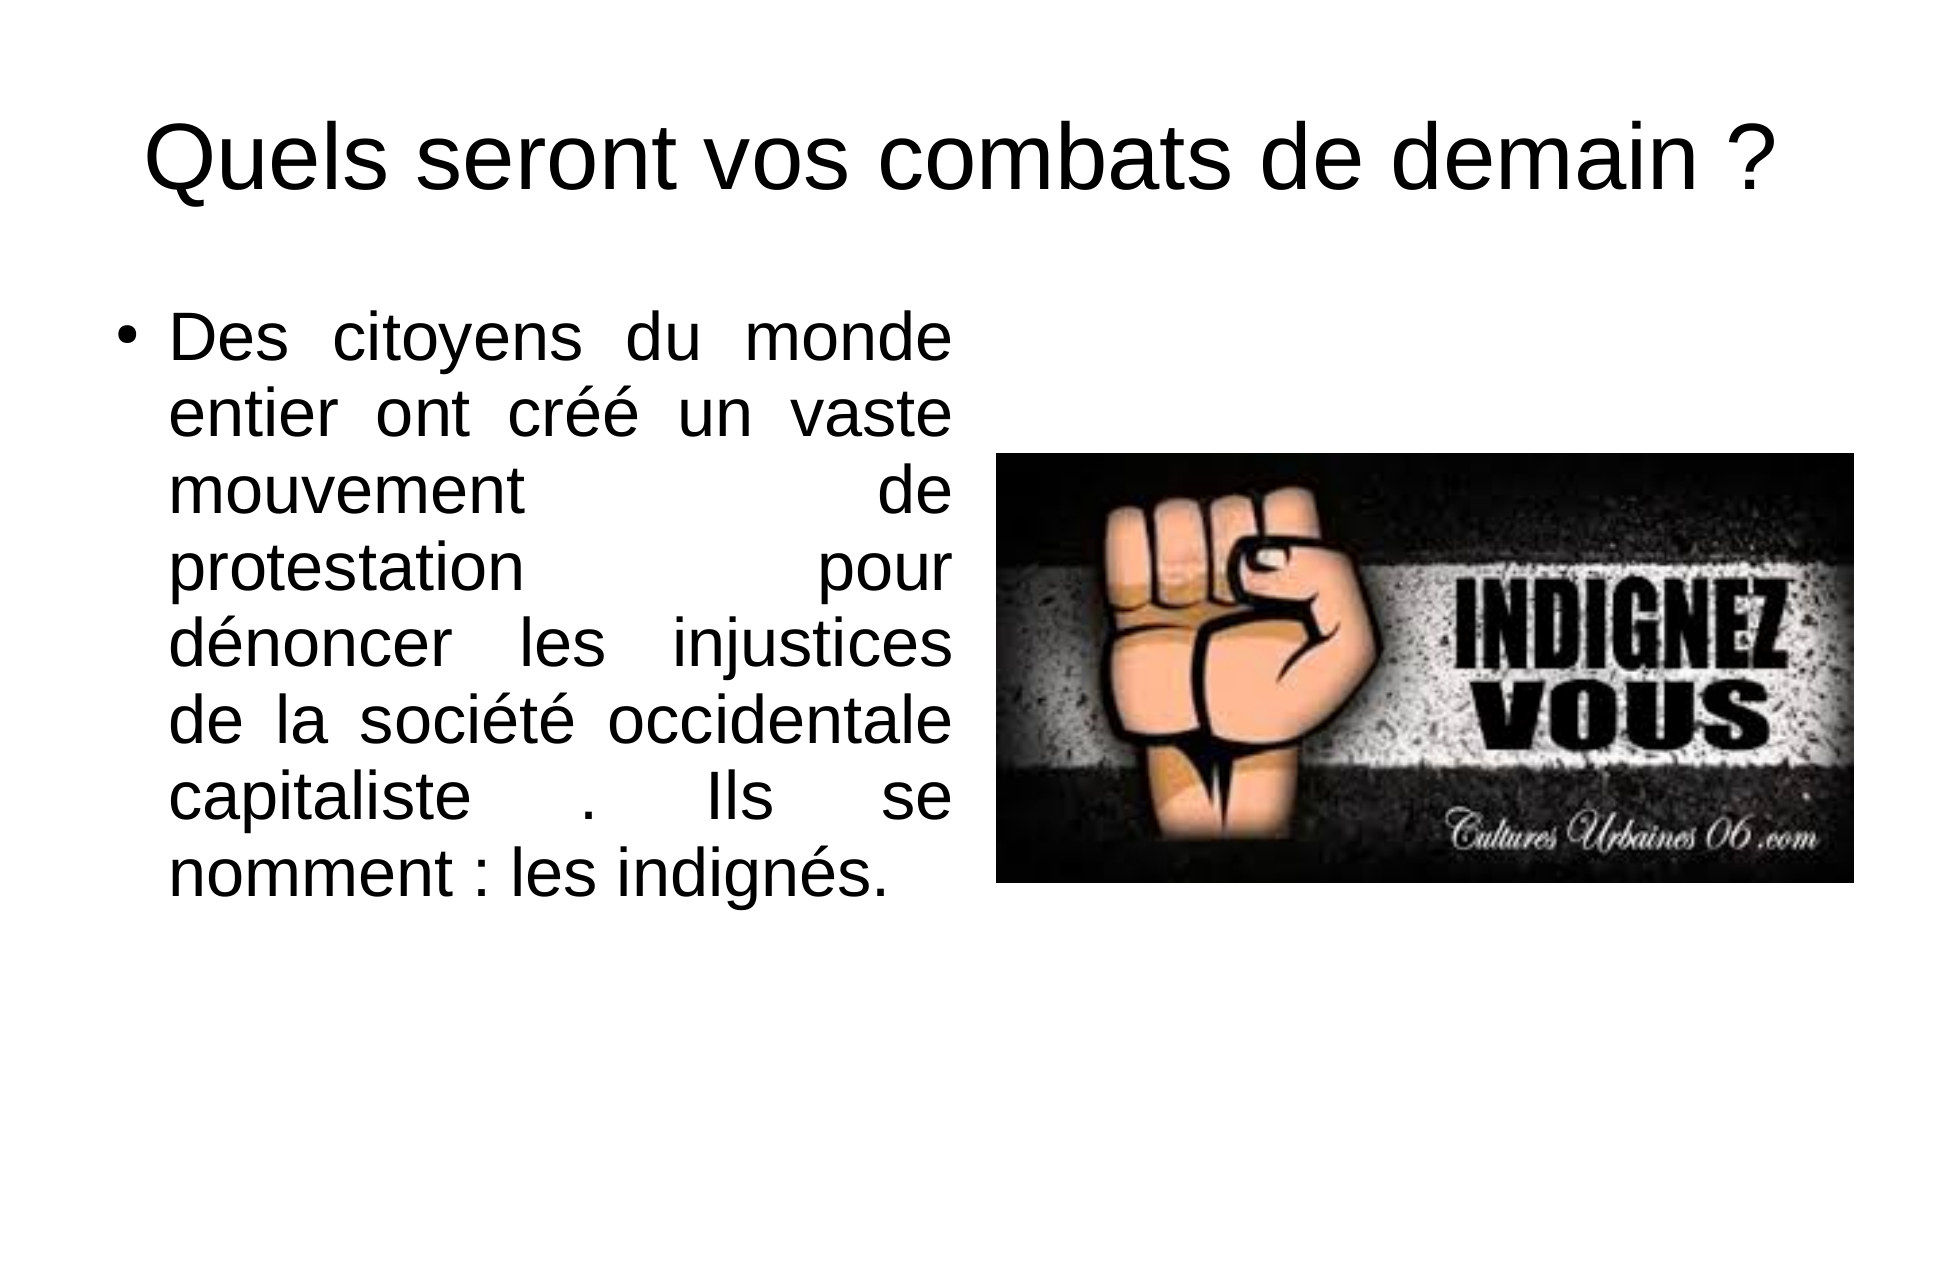

# Quels seront vos combats de demain ?
Des citoyens du monde entier ont créé un vaste mouvement de protestation pour dénoncer les injustices de la société occidentale capitaliste . Ils se nomment : les indignés.